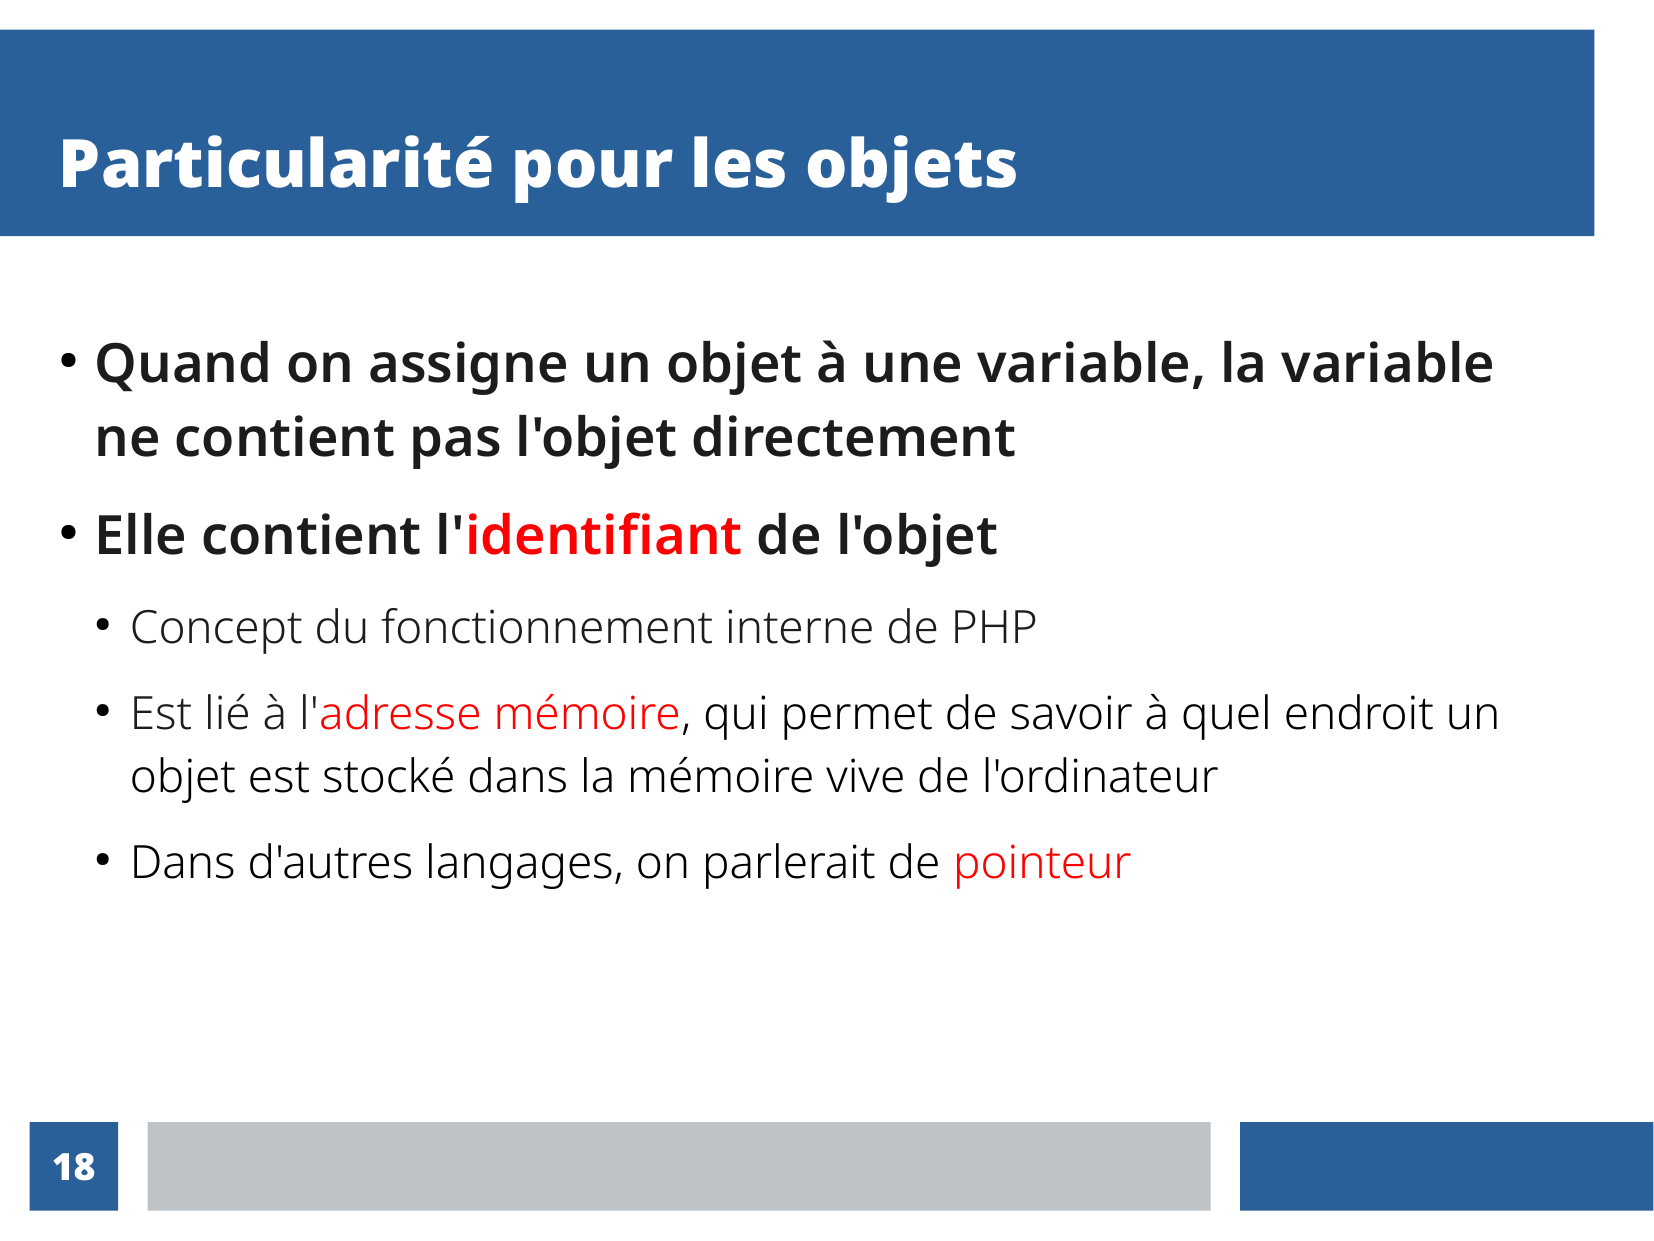

# Particularité pour les objets
Quand on assigne un objet à une variable, la variable ne contient pas l'objet directement
Elle contient l'identifiant de l'objet
Concept du fonctionnement interne de PHP
Est lié à l'adresse mémoire, qui permet de savoir à quel endroit un objet est stocké dans la mémoire vive de l'ordinateur
Dans d'autres langages, on parlerait de pointeur
18